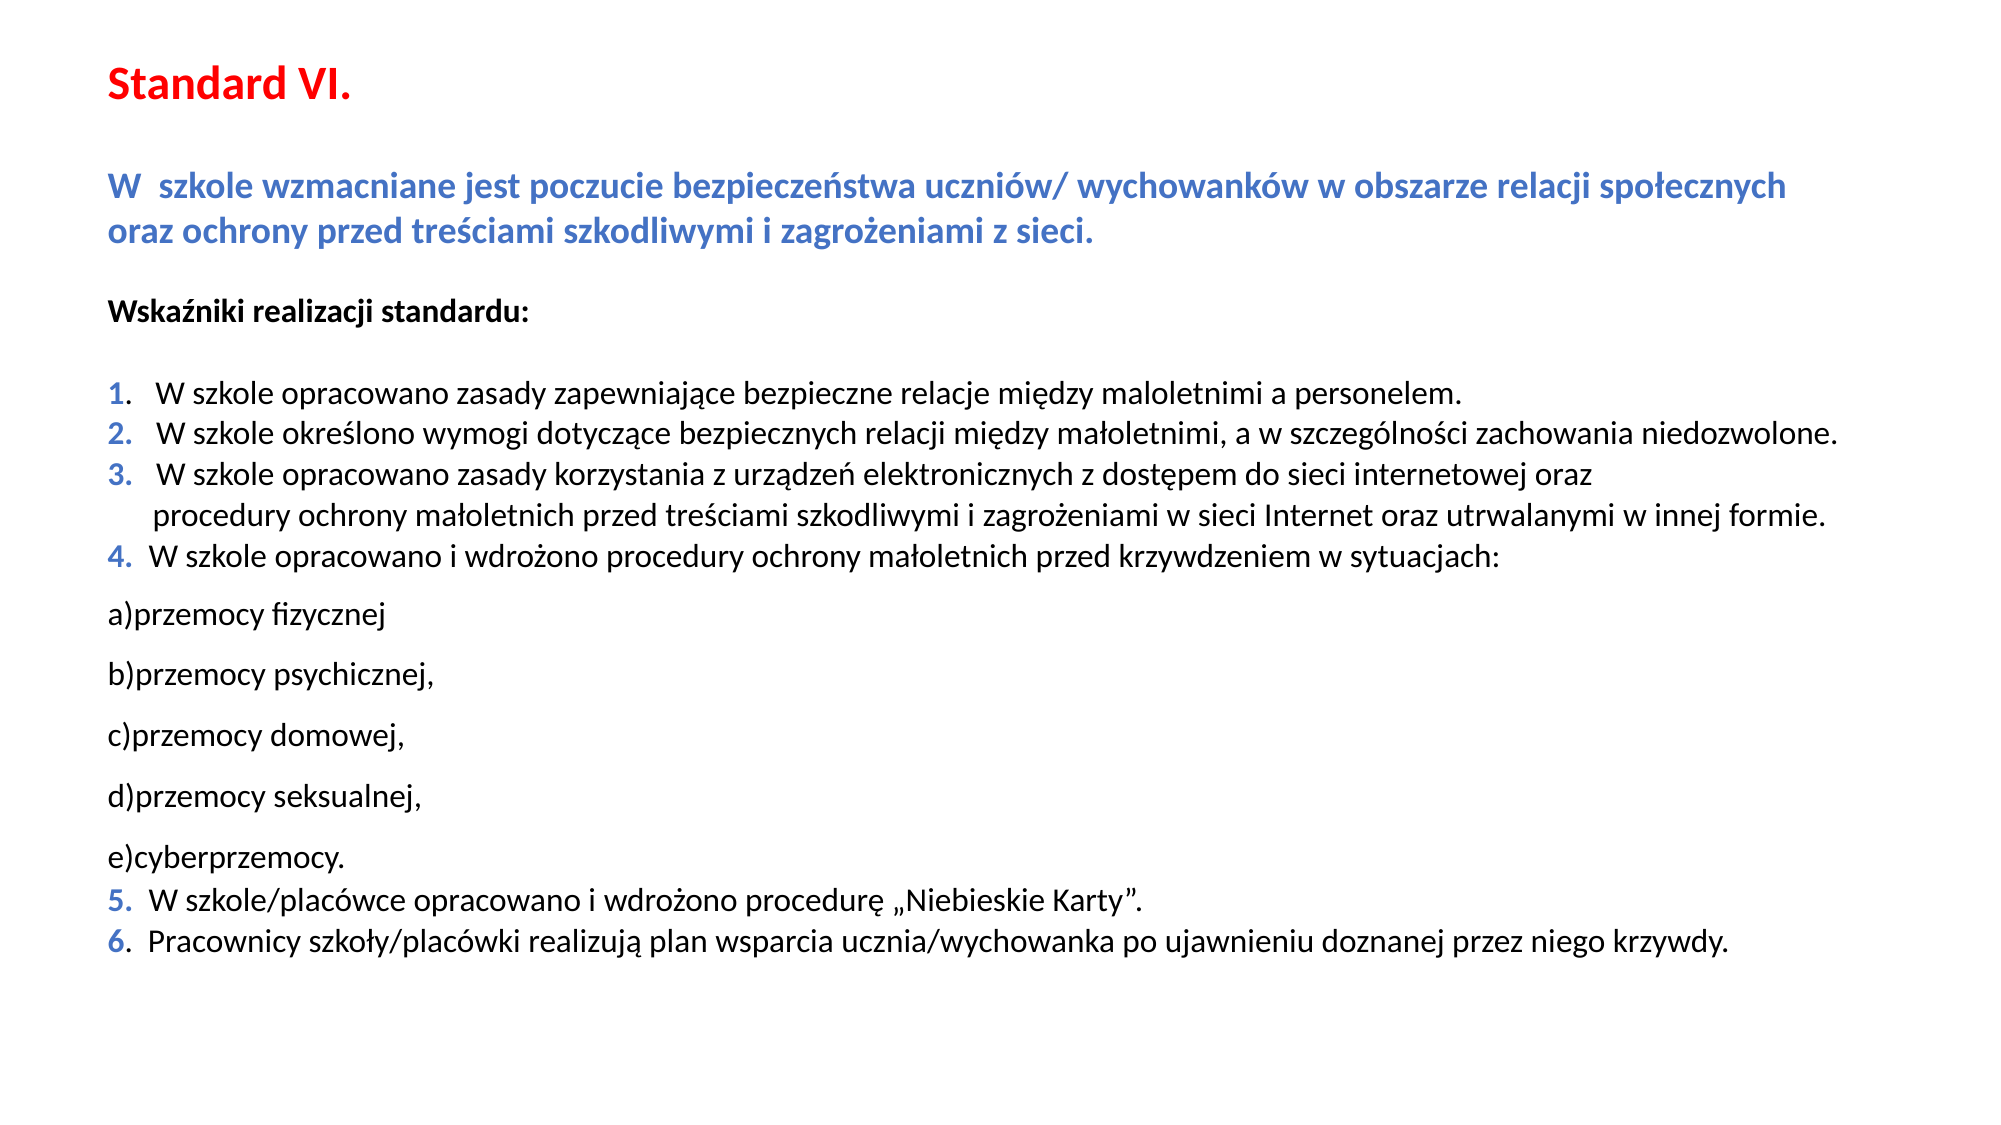

# Standard VI.
W szkole wzmacniane jest poczucie bezpieczeństwa uczniów/ wychowanków w obszarze relacji społecznych oraz ochrony przed treściami szkodliwymi i zagrożeniami z sieci.
Wskaźniki realizacji standardu:
1. W szkole opracowano zasady zapewniające bezpieczne relacje między maloletnimi a personelem.
2. W szkole określono wymogi dotyczące bezpiecznych relacji między małoletnimi, a w szczególności zachowania niedozwolone.
3. W szkole opracowano zasady korzystania z urządzeń elektronicznych z dostępem do sieci internetowej oraz
 procedury ochrony małoletnich przed treściami szkodliwymi i zagrożeniami w sieci Internet oraz utrwalanymi w innej formie.
4. W szkole opracowano i wdrożono procedury ochrony małoletnich przed krzywdzeniem w sytuacjach:
a)przemocy fizycznej
b)przemocy psychicznej,
c)przemocy domowej,
d)przemocy seksualnej,
e)cyberprzemocy.
5. W szkole/placówce opracowano i wdrożono procedurę „Niebieskie Karty”.
6. Pracownicy szkoły/placówki realizują plan wsparcia ucznia/wychowanka po ujawnieniu doznanej przez niego krzywdy.